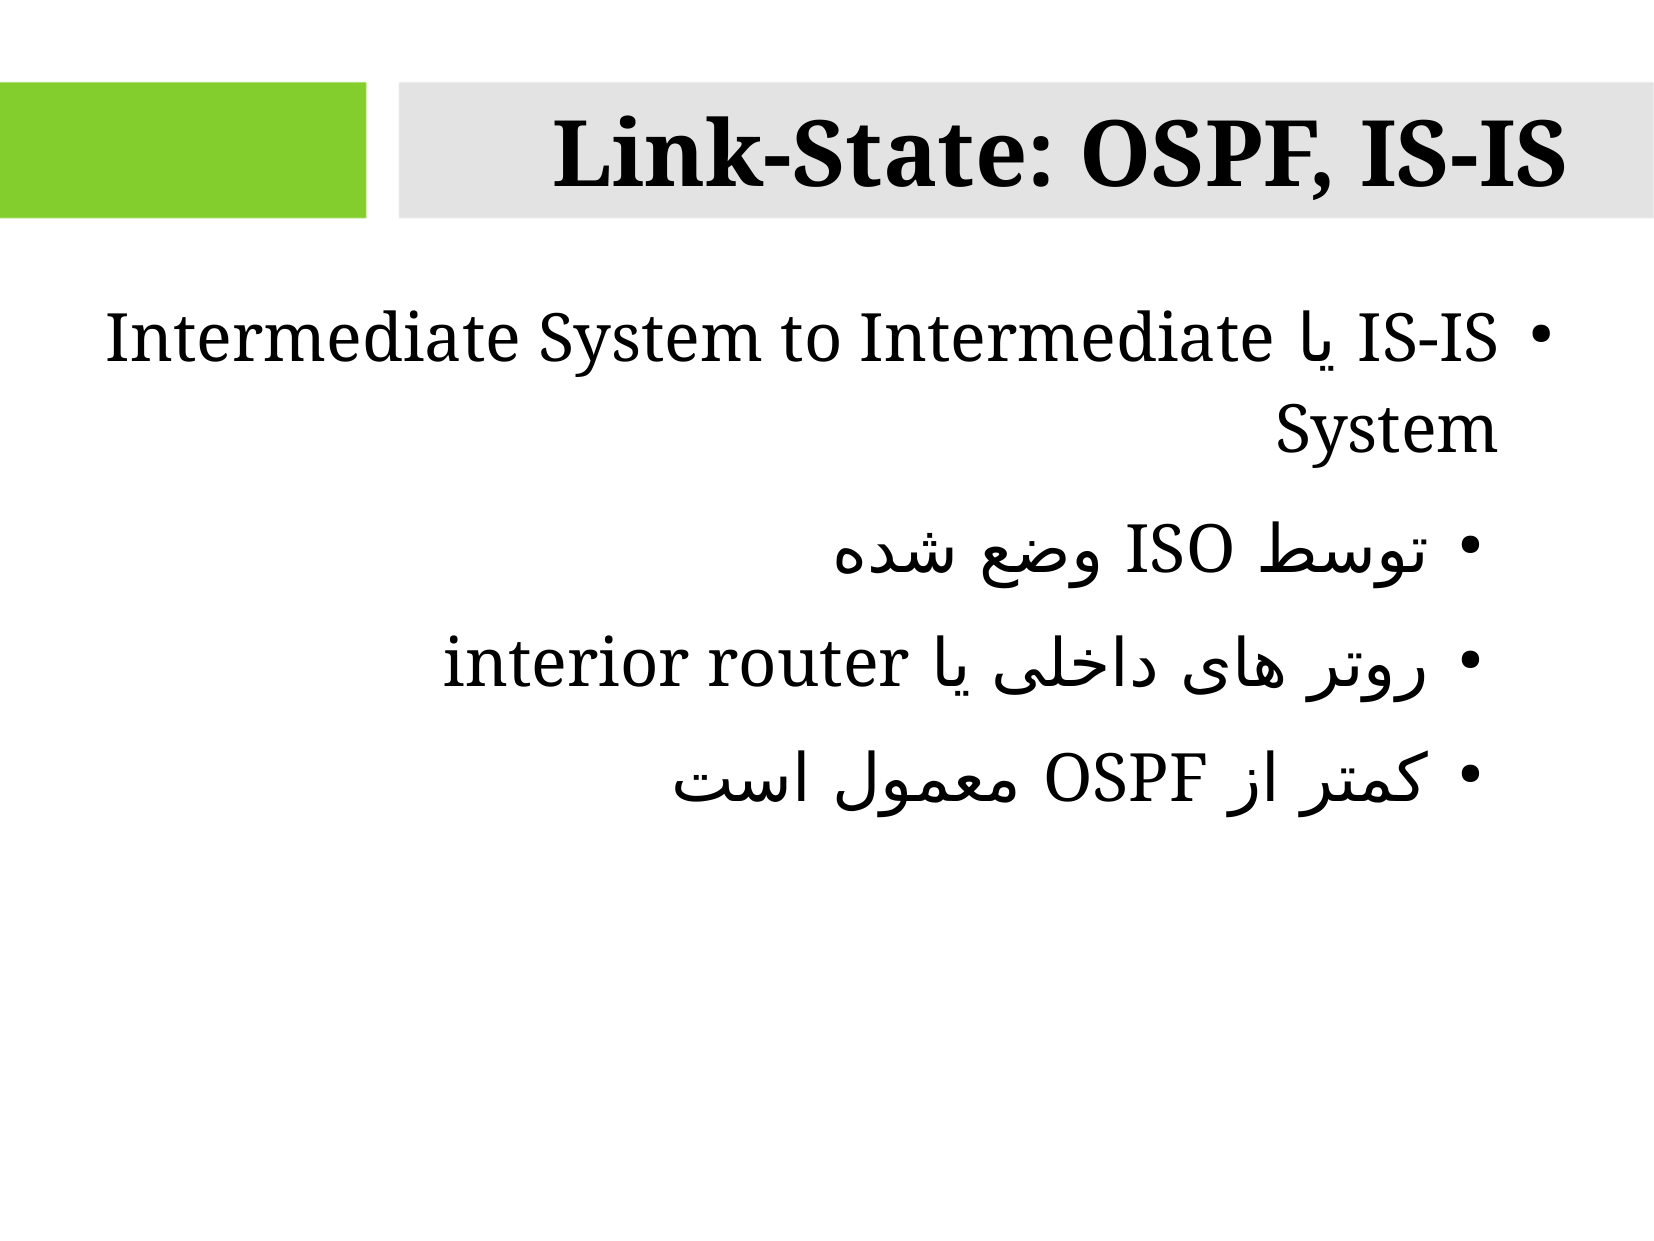

# Link-State: OSPF, IS-IS
IS-IS یا Intermediate System to Intermediate System
توسط ISO وضع شده
روتر های داخلی یا interior router
کمتر از OSPF معمول است